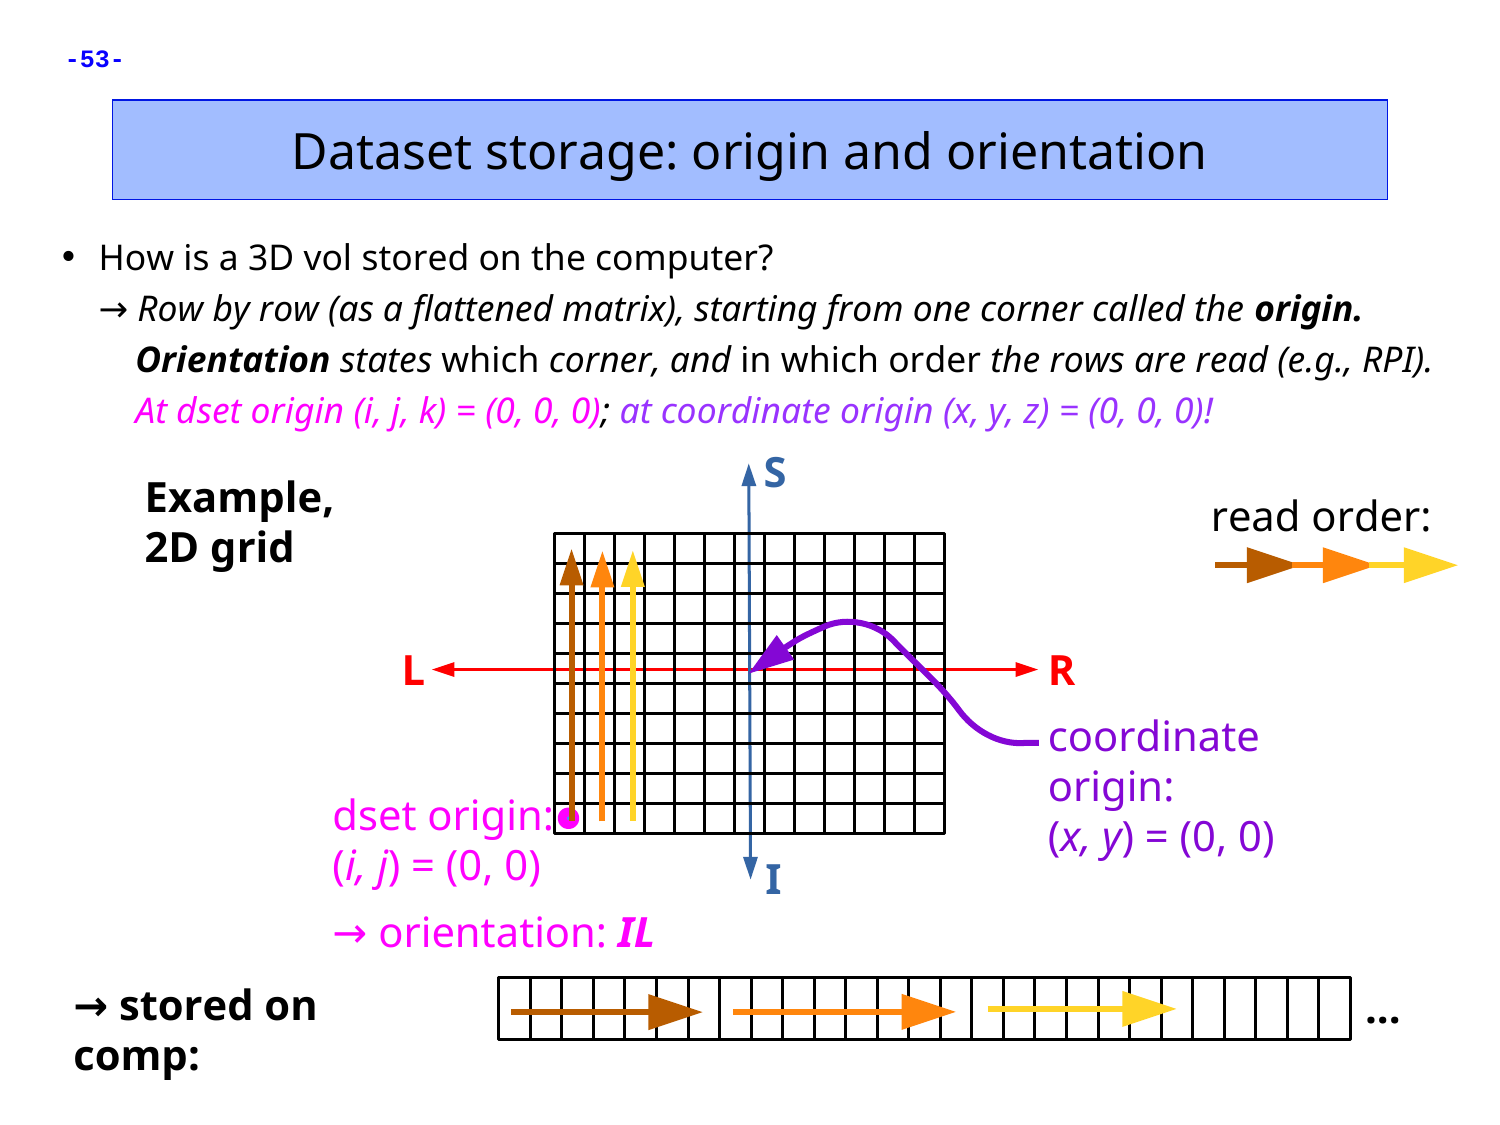

Dataset storage: origin and orientation
How is a 3D vol stored on the computer?
→ Row by row (as a flattened matrix), starting from one corner called the origin.
 Orientation states which corner, and in which order the rows are read (e.g., RPI).
 At dset origin (i, j, k) = (0, 0, 0); at coordinate origin (x, y, z) = (0, 0, 0)!
S
Example,
2D grid
read order:
L
R
coordinate origin:
(x, y) = (0, 0)
dset origin:
(i, j) = (0, 0)
I
→ orientation: IL
→ stored on comp:
...